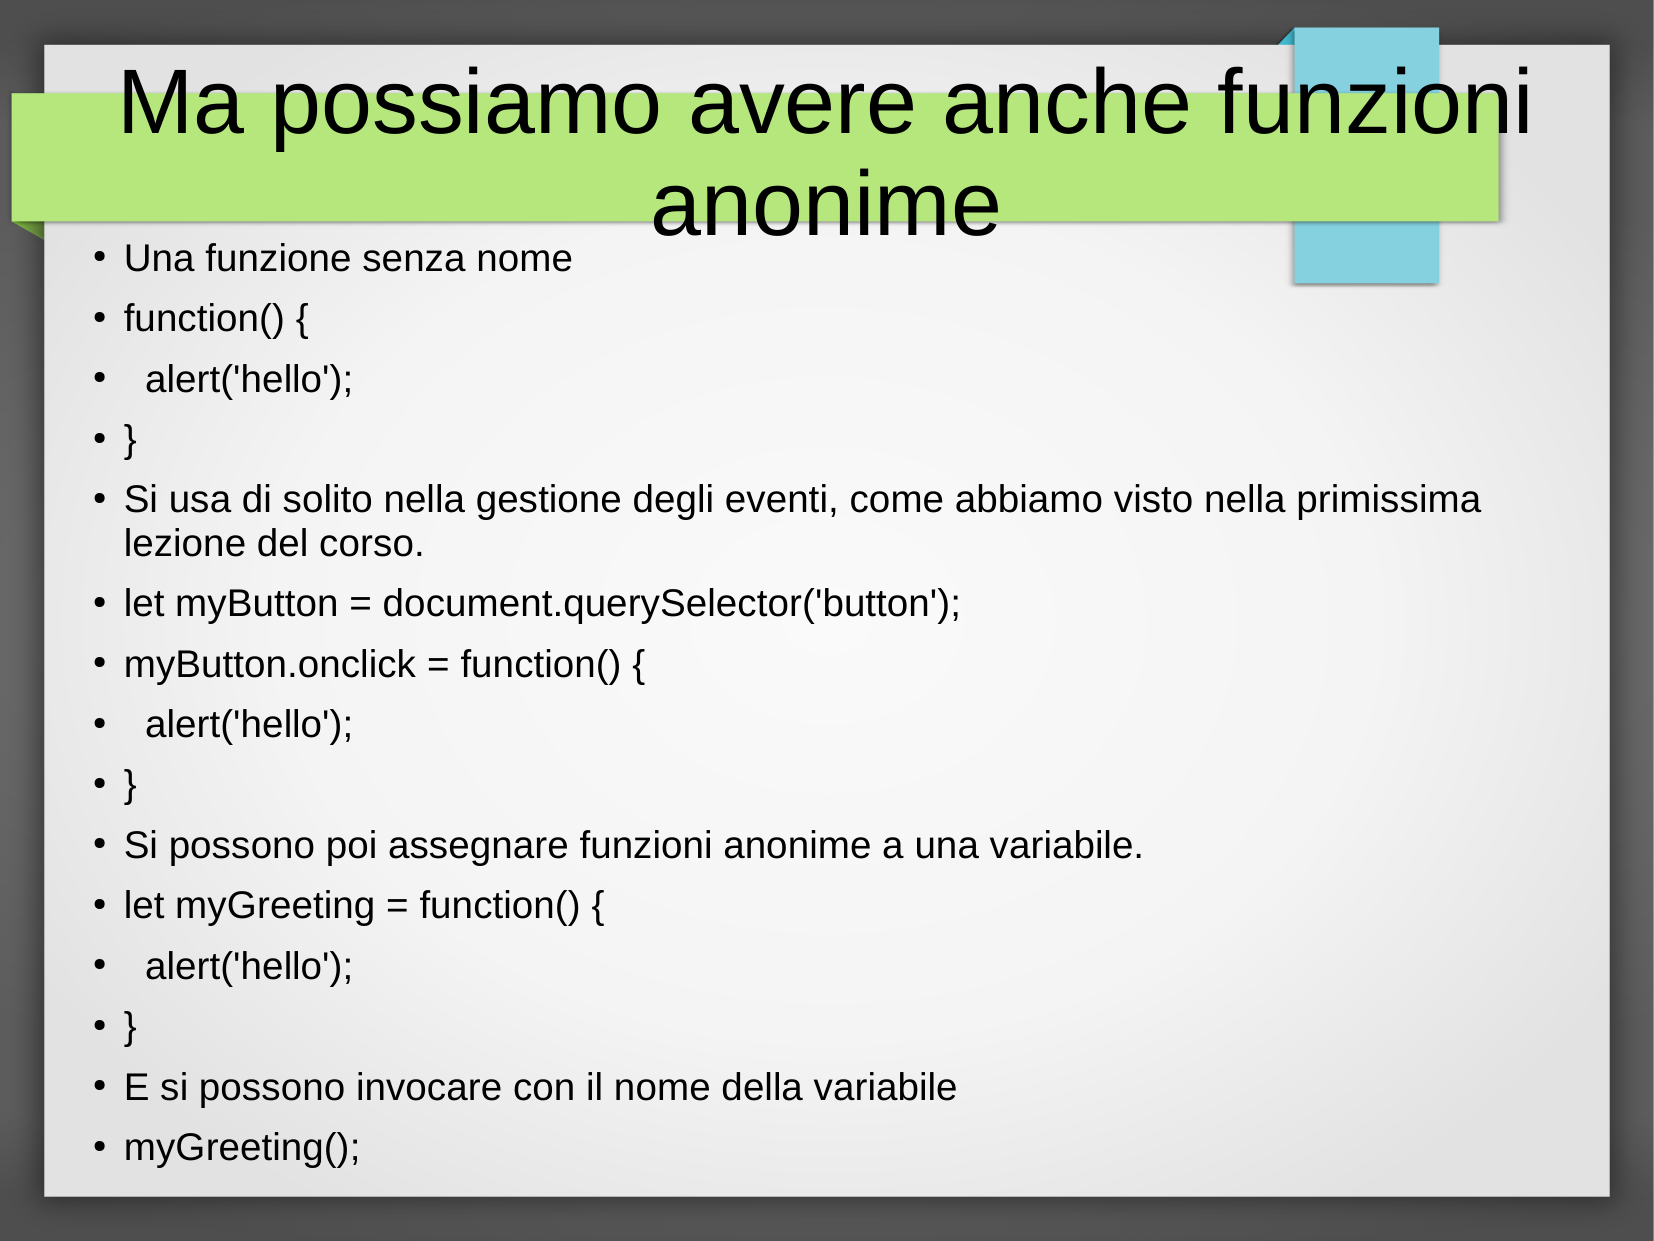

# Ma possiamo avere anche funzioni anonime
Una funzione senza nome
function() {
 alert('hello');
}
Si usa di solito nella gestione degli eventi, come abbiamo visto nella primissima lezione del corso.
let myButton = document.querySelector('button');
myButton.onclick = function() {
 alert('hello');
}
Si possono poi assegnare funzioni anonime a una variabile.
let myGreeting = function() {
 alert('hello');
}
E si possono invocare con il nome della variabile
myGreeting();